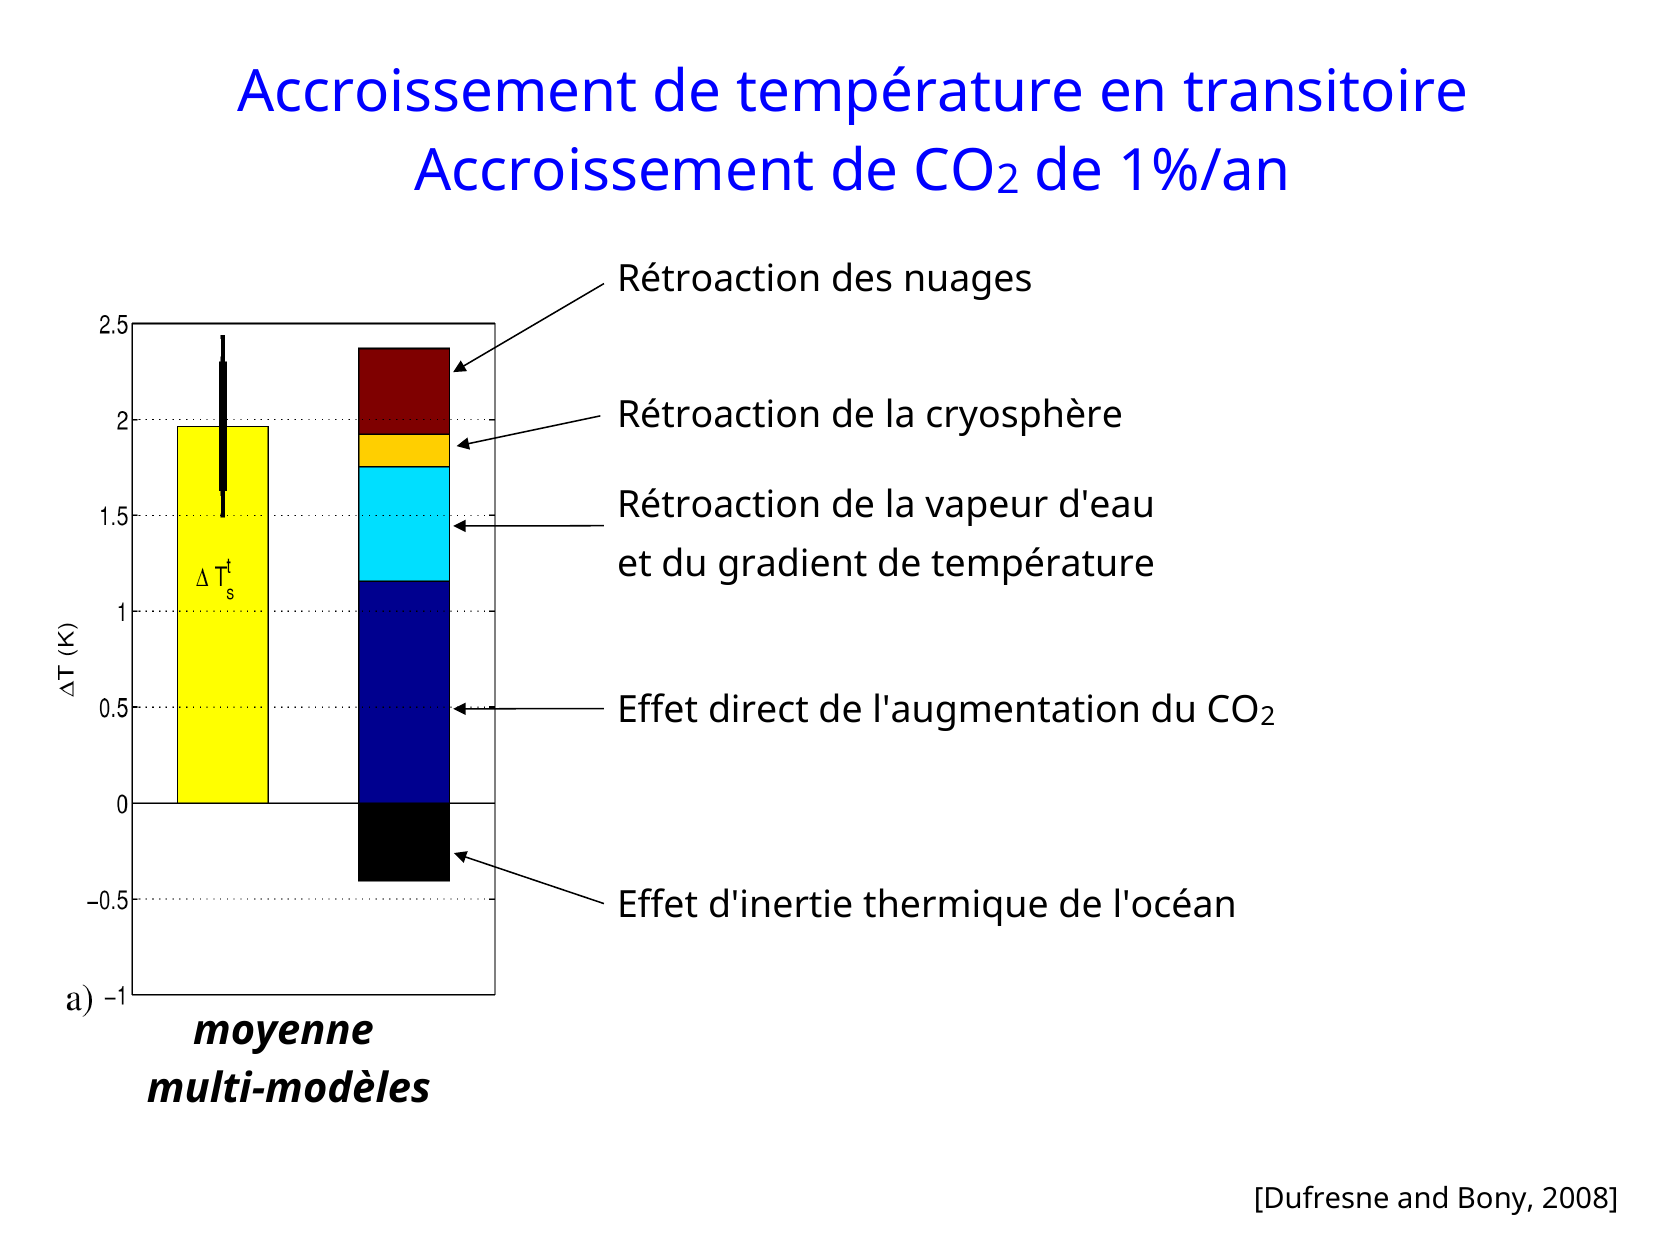

Accroissement de température en transitoire
Accroissement de CO2 de 1%/an
Rétroaction des nuages
Rétroaction de la cryosphère
Rétroaction de la vapeur d'eau
et du gradient de température
Effet direct de l'augmentation du CO2
Effet d'inertie thermique de l'océan
inter-model differences
(standard deviation)‏
moyenne
multi-modèles
[Dufresne and Bony, 2008]